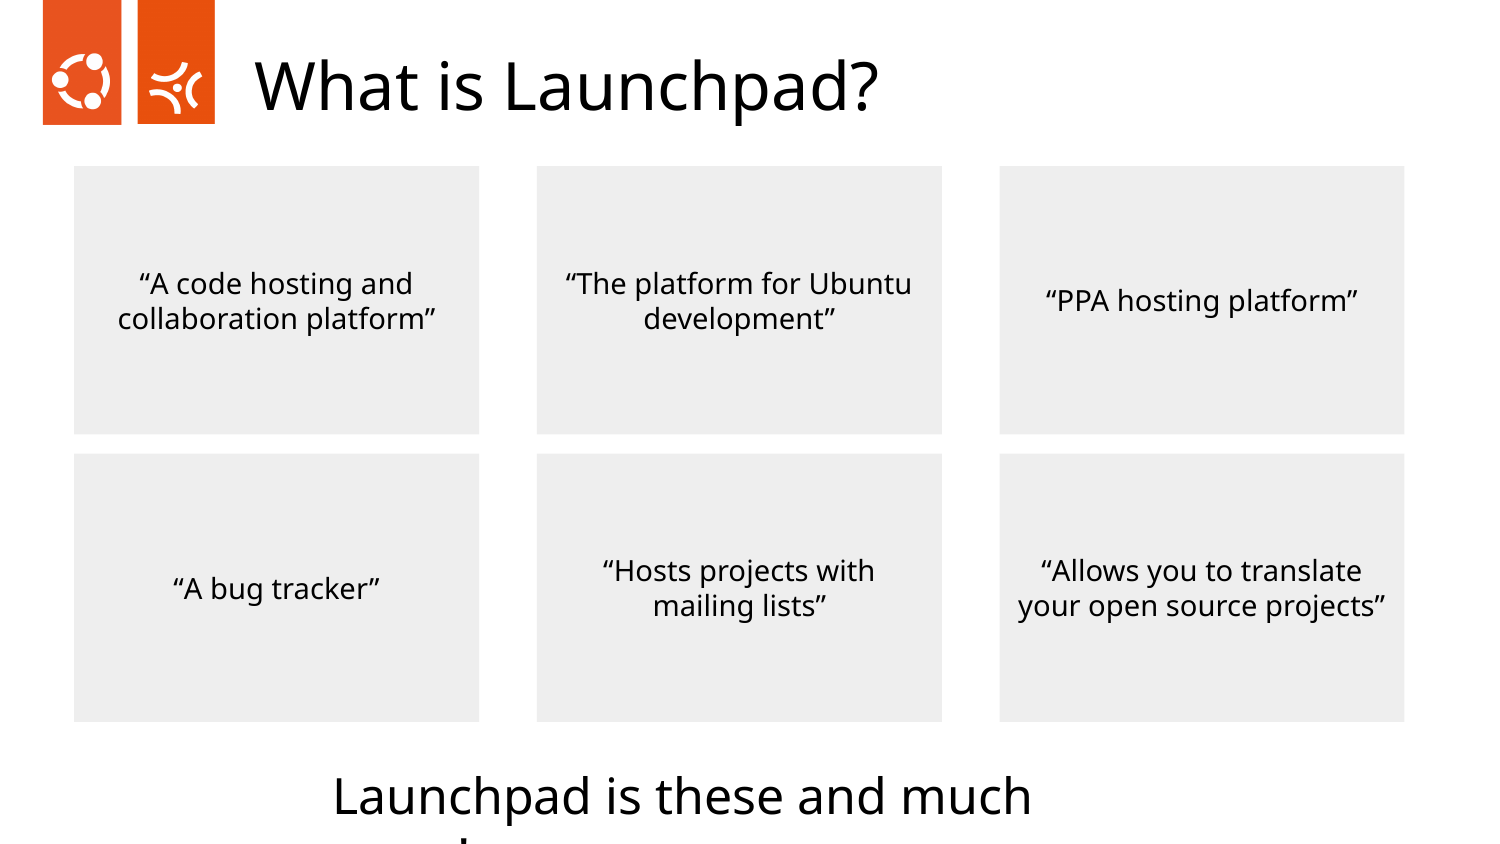

# What is Launchpad?
“A code hosting and collaboration platform”
“The platform for Ubuntu development”
“PPA hosting platform”
“A bug tracker”
“Hosts projects with mailing lists”
“Allows you to translate your open source projects”
Launchpad is these and much more!